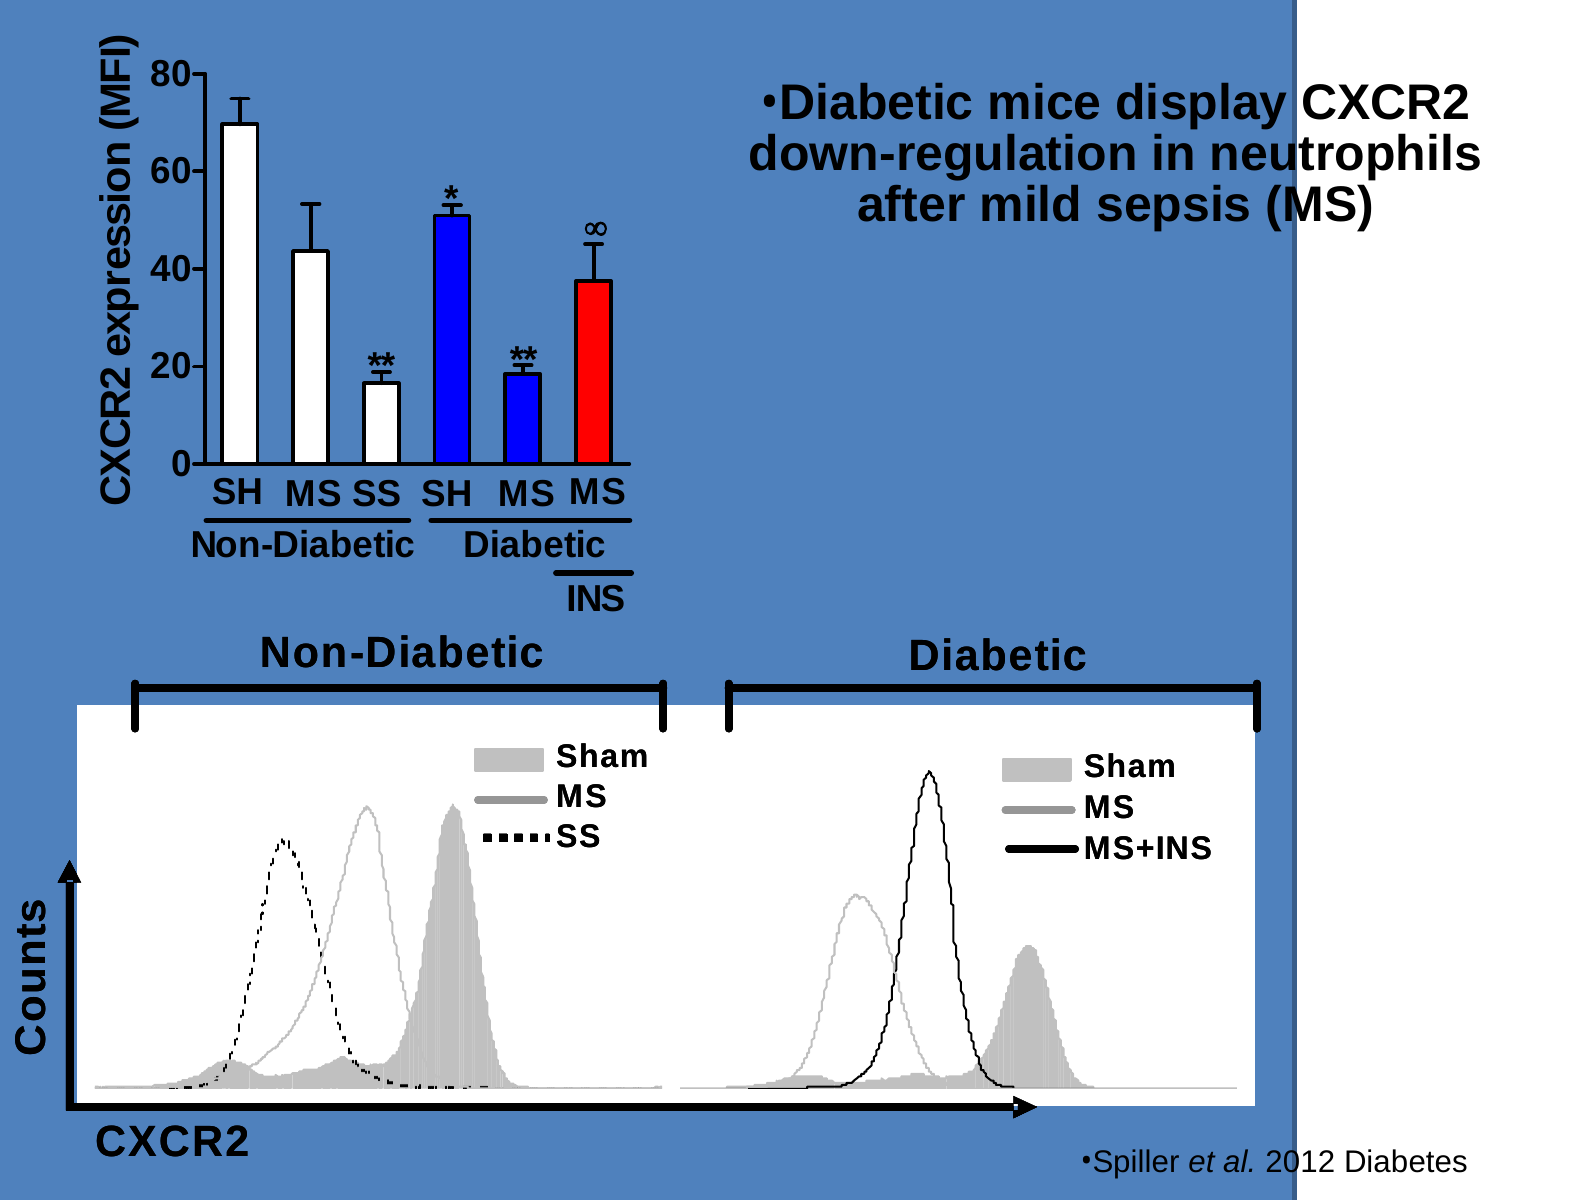

Diabetic mice display CXCR2 down-regulation in neutrophils after mild sepsis (MS)
Spiller et al. 2012 Diabetes